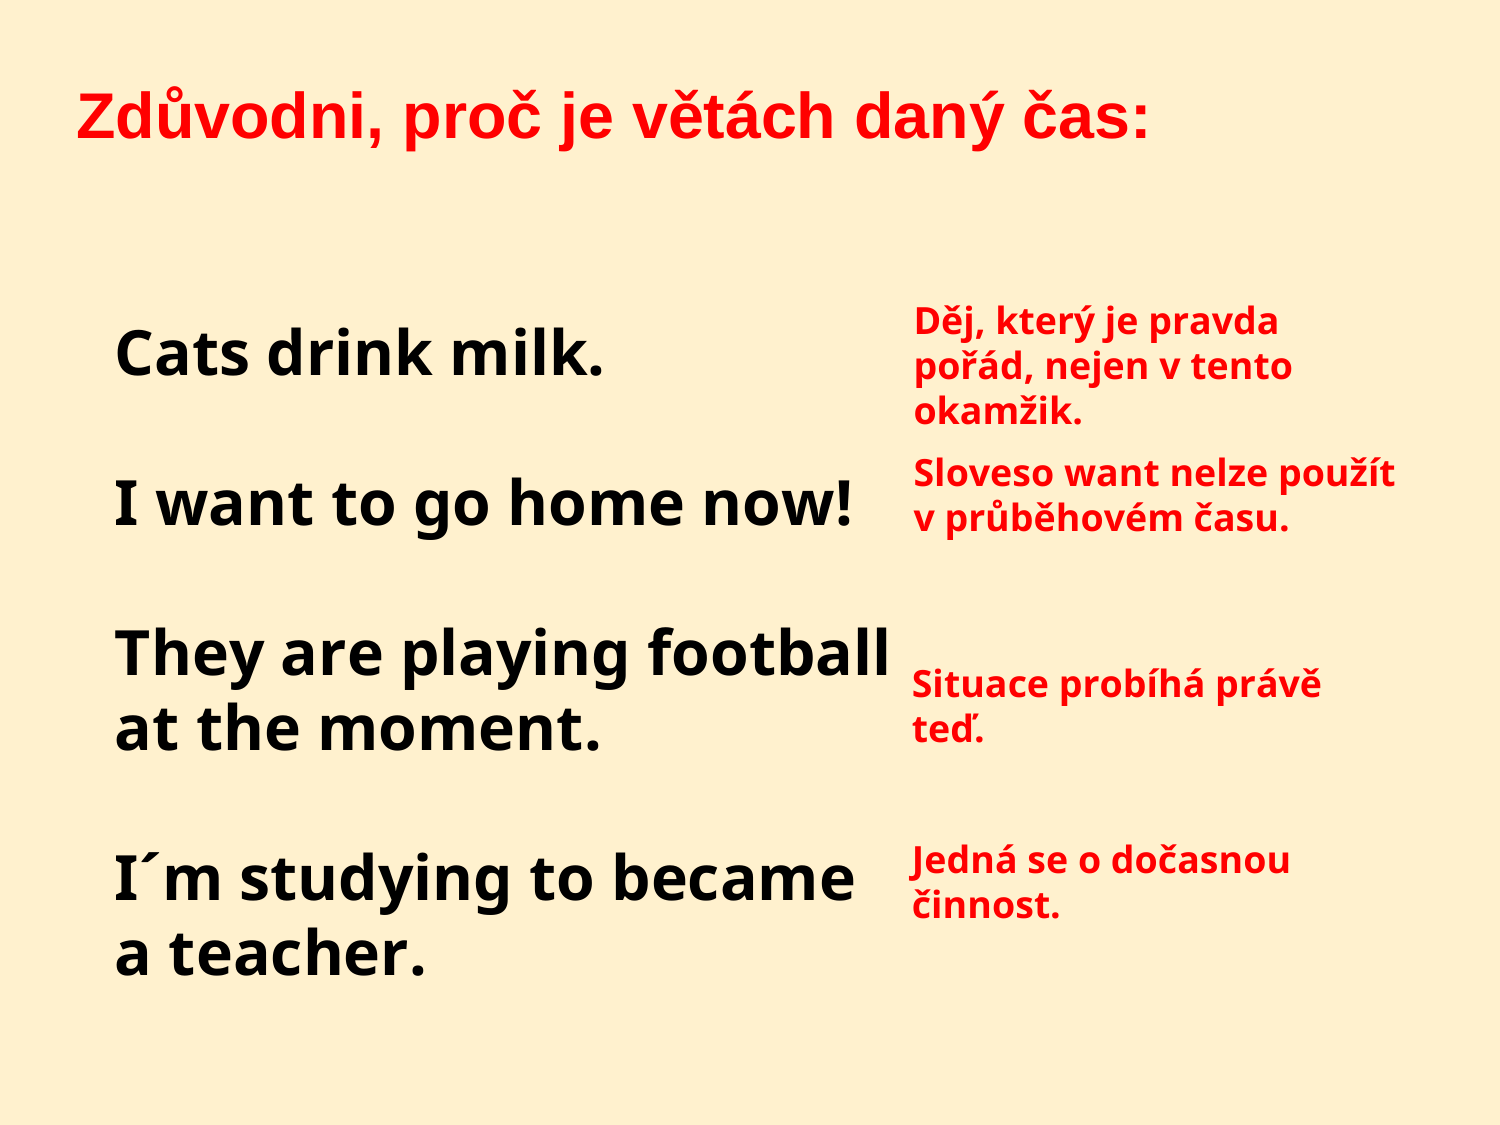

Zdůvodni, proč je větách daný čas:
Cats drink milk.
I want to go home now!
They are playing football at the moment.
I´m studying to became a teacher.
Děj, který je pravda pořád, nejen v tento okamžik.
Sloveso want nelze použít
v průběhovém času.
Situace probíhá právě teď.
Jedná se o dočasnou činnost.